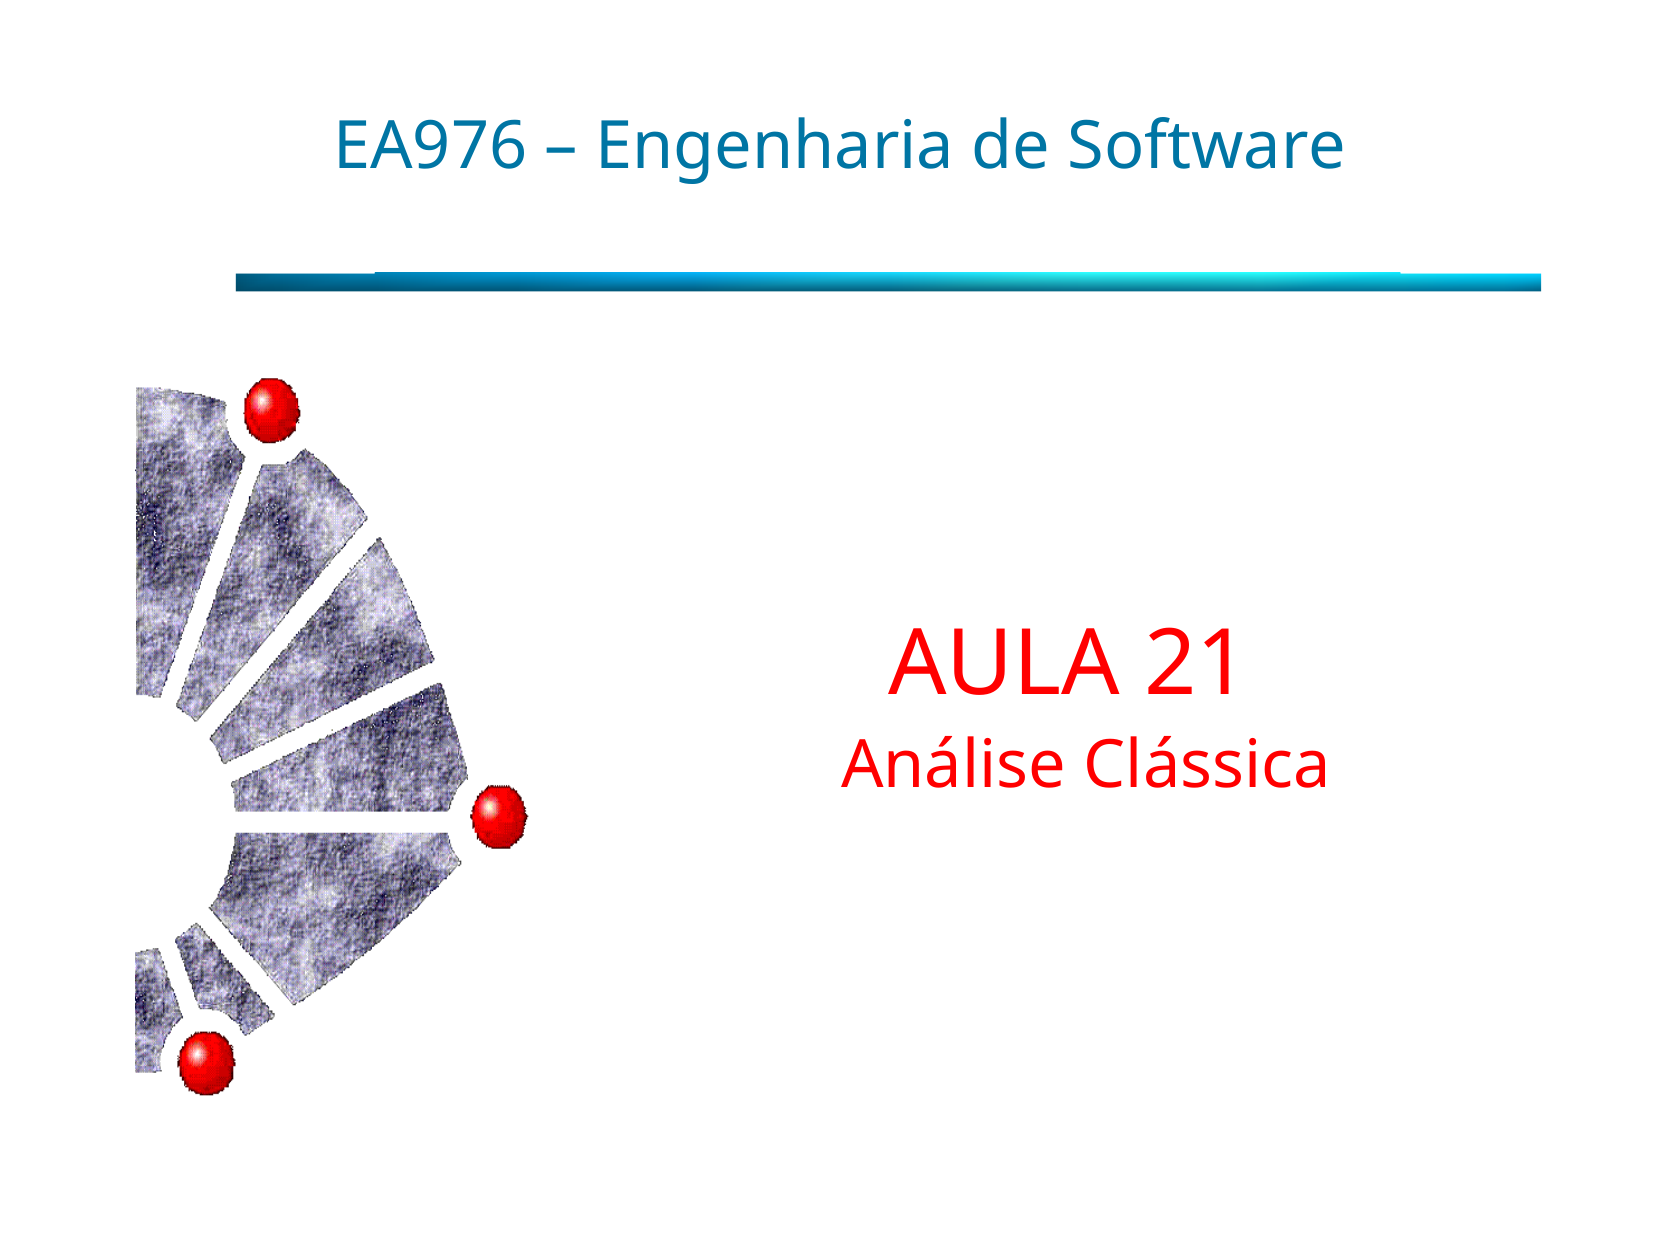

# EA976 – Engenharia de Software
AULA 21
Análise Clássica